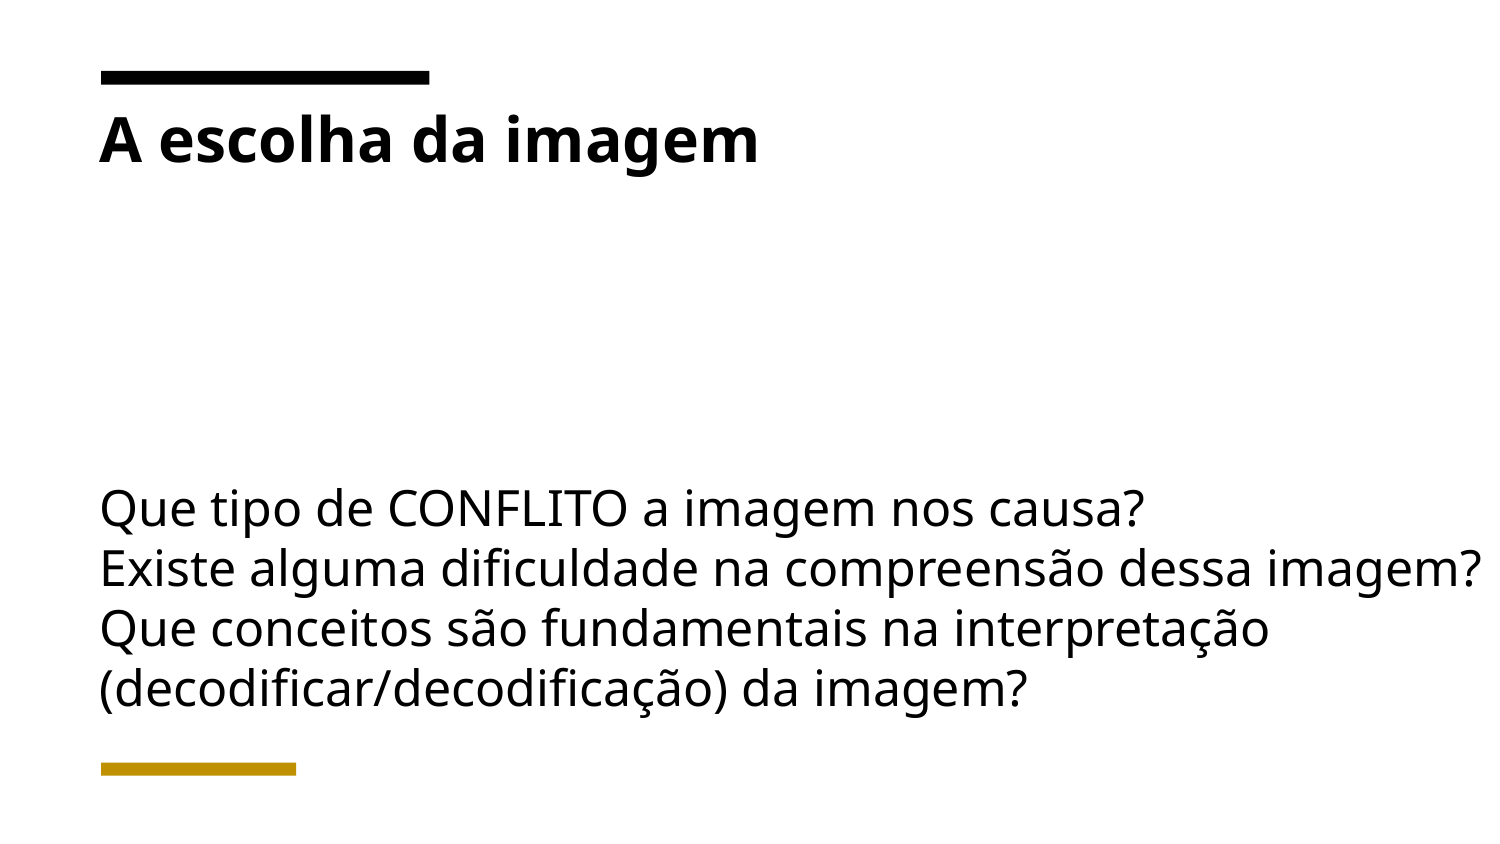

A escolha da imagem
Que tipo de CONFLITO a imagem nos causa?
Existe alguma dificuldade na compreensão dessa imagem?
Que conceitos são fundamentais na interpretação (decodificar/decodificação) da imagem?